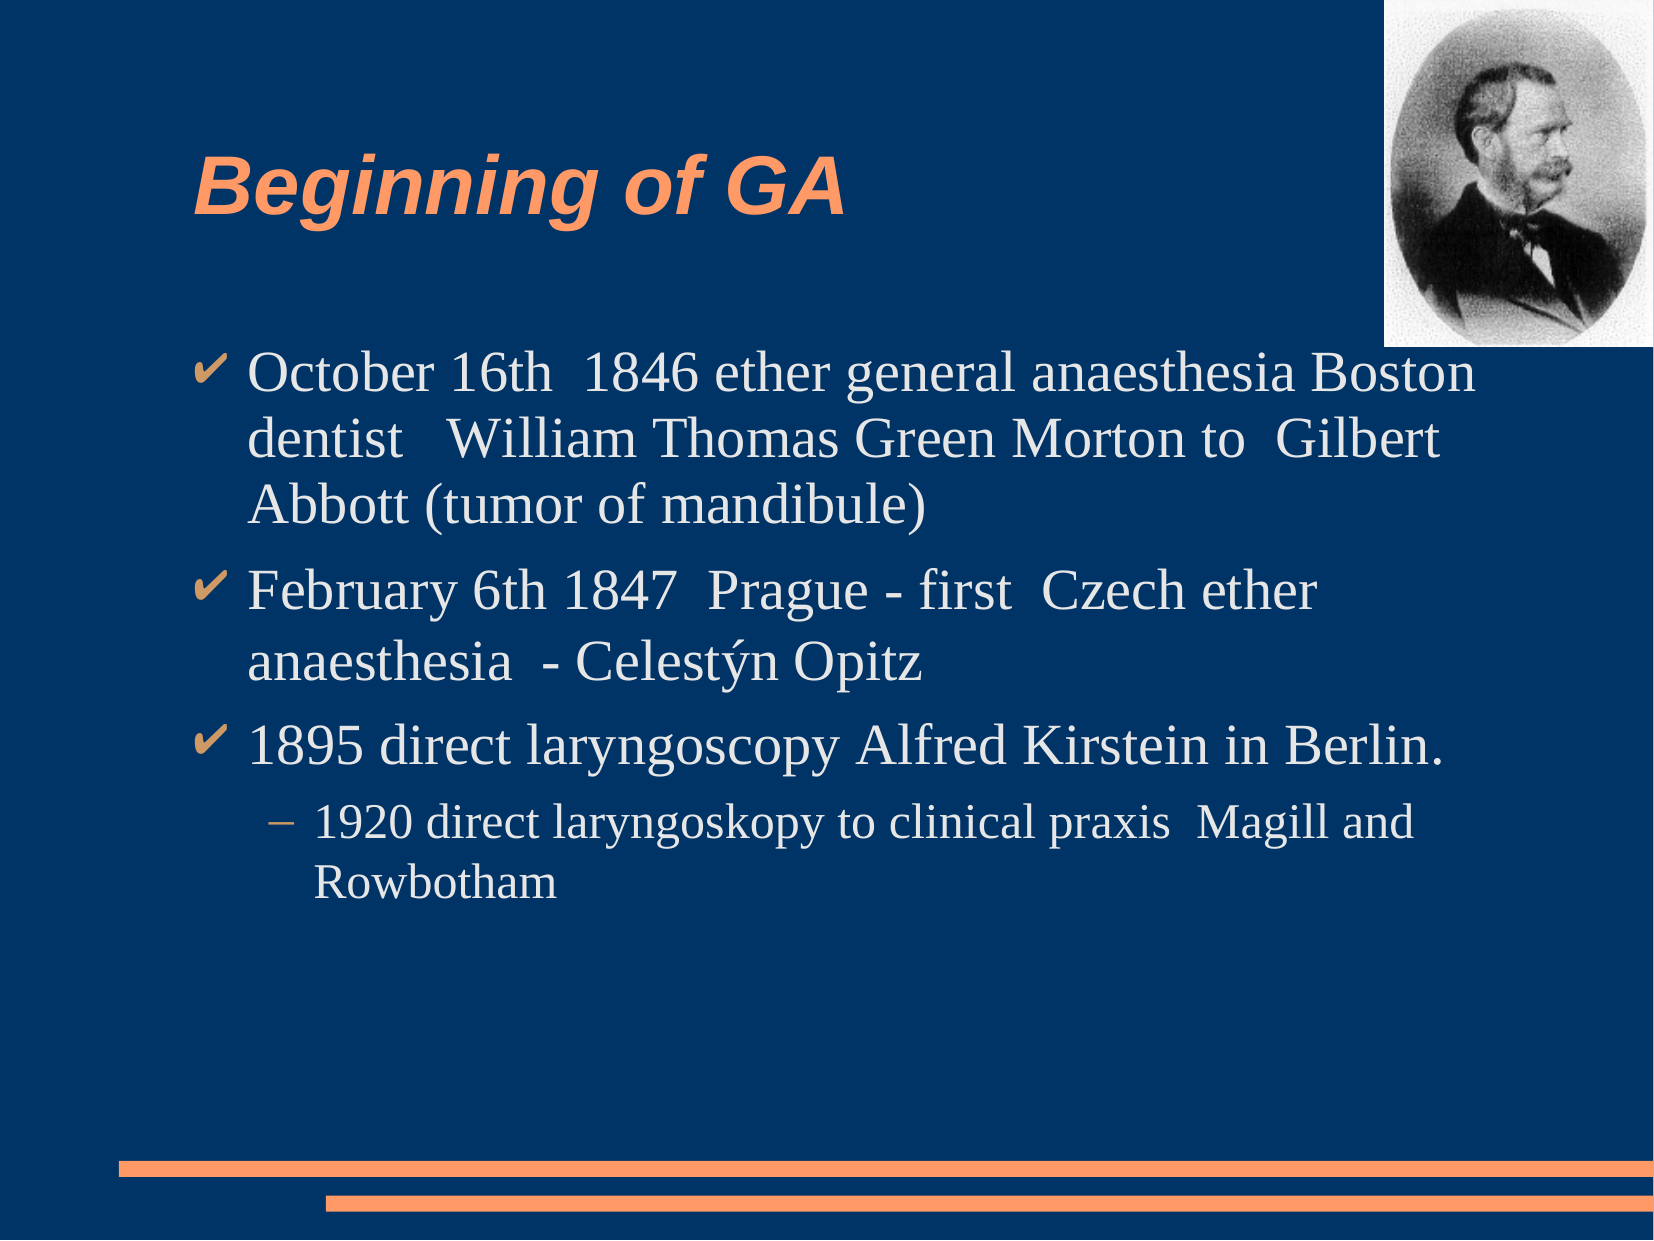

# Beginning of GA
October 16th 1846 ether general anaesthesia Boston dentist William Thomas Green Morton to Gilbert Abbott (tumor of mandibule)
February 6th 1847 Prague - first Czech ether anaesthesia - Celestýn Opitz
1895 direct laryngoscopy Alfred Kirstein in Berlin.
1920 direct laryngoskopy to clinical praxis Magill and Rowbotham